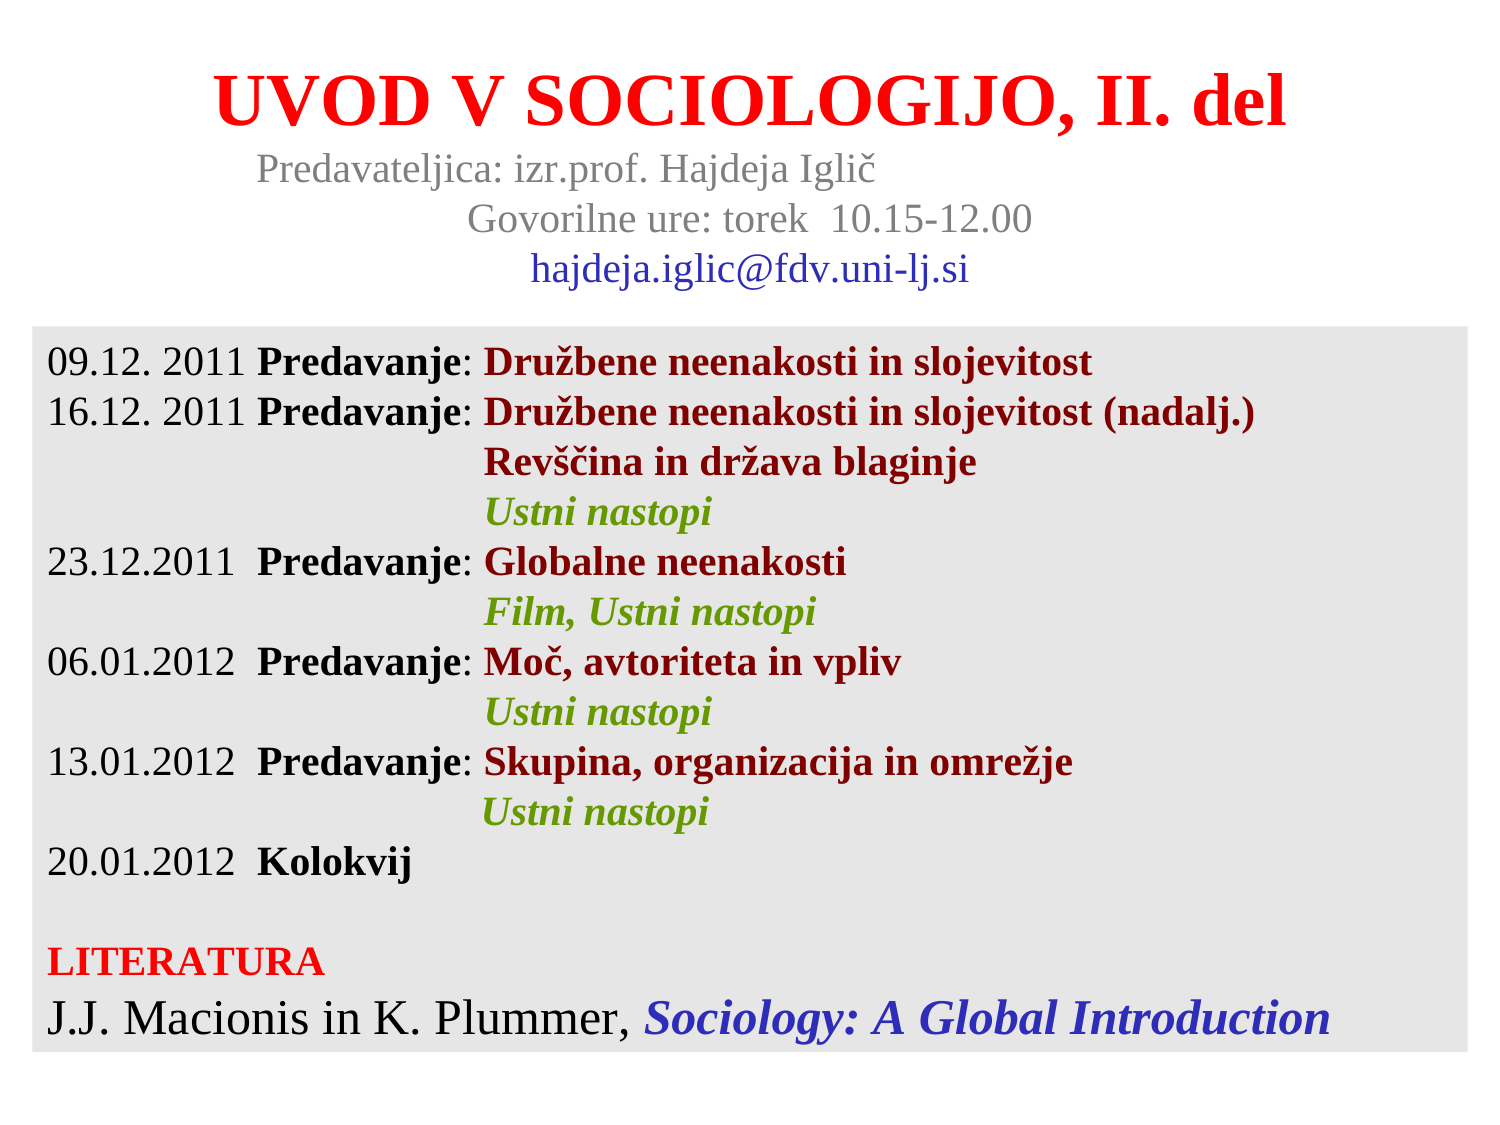

UVOD V SOCIOLOGIJO, II. del
Predavateljica: izr.prof. Hajdeja Iglič
Govorilne ure: torek 10.15-12.00
hajdeja.iglic@fdv.uni-lj.si
09.12. 2011 Predavanje: Družbene neenakosti in slojevitost
16.12. 2011 Predavanje: Družbene neenakosti in slojevitost (nadalj.)
		 Revščina in država blaginje
		 Ustni nastopi
23.12.2011 Predavanje: Globalne neenakosti
		 Film, Ustni nastopi
06.01.2012 Predavanje: Moč, avtoriteta in vpliv
		 Ustni nastopi
13.01.2012 Predavanje: Skupina, organizacija in omrežje
	 Ustni nastopi
20.01.2012 Kolokvij
LITERATURA
J.J. Macionis in K. Plummer, Sociology: A Global Introduction